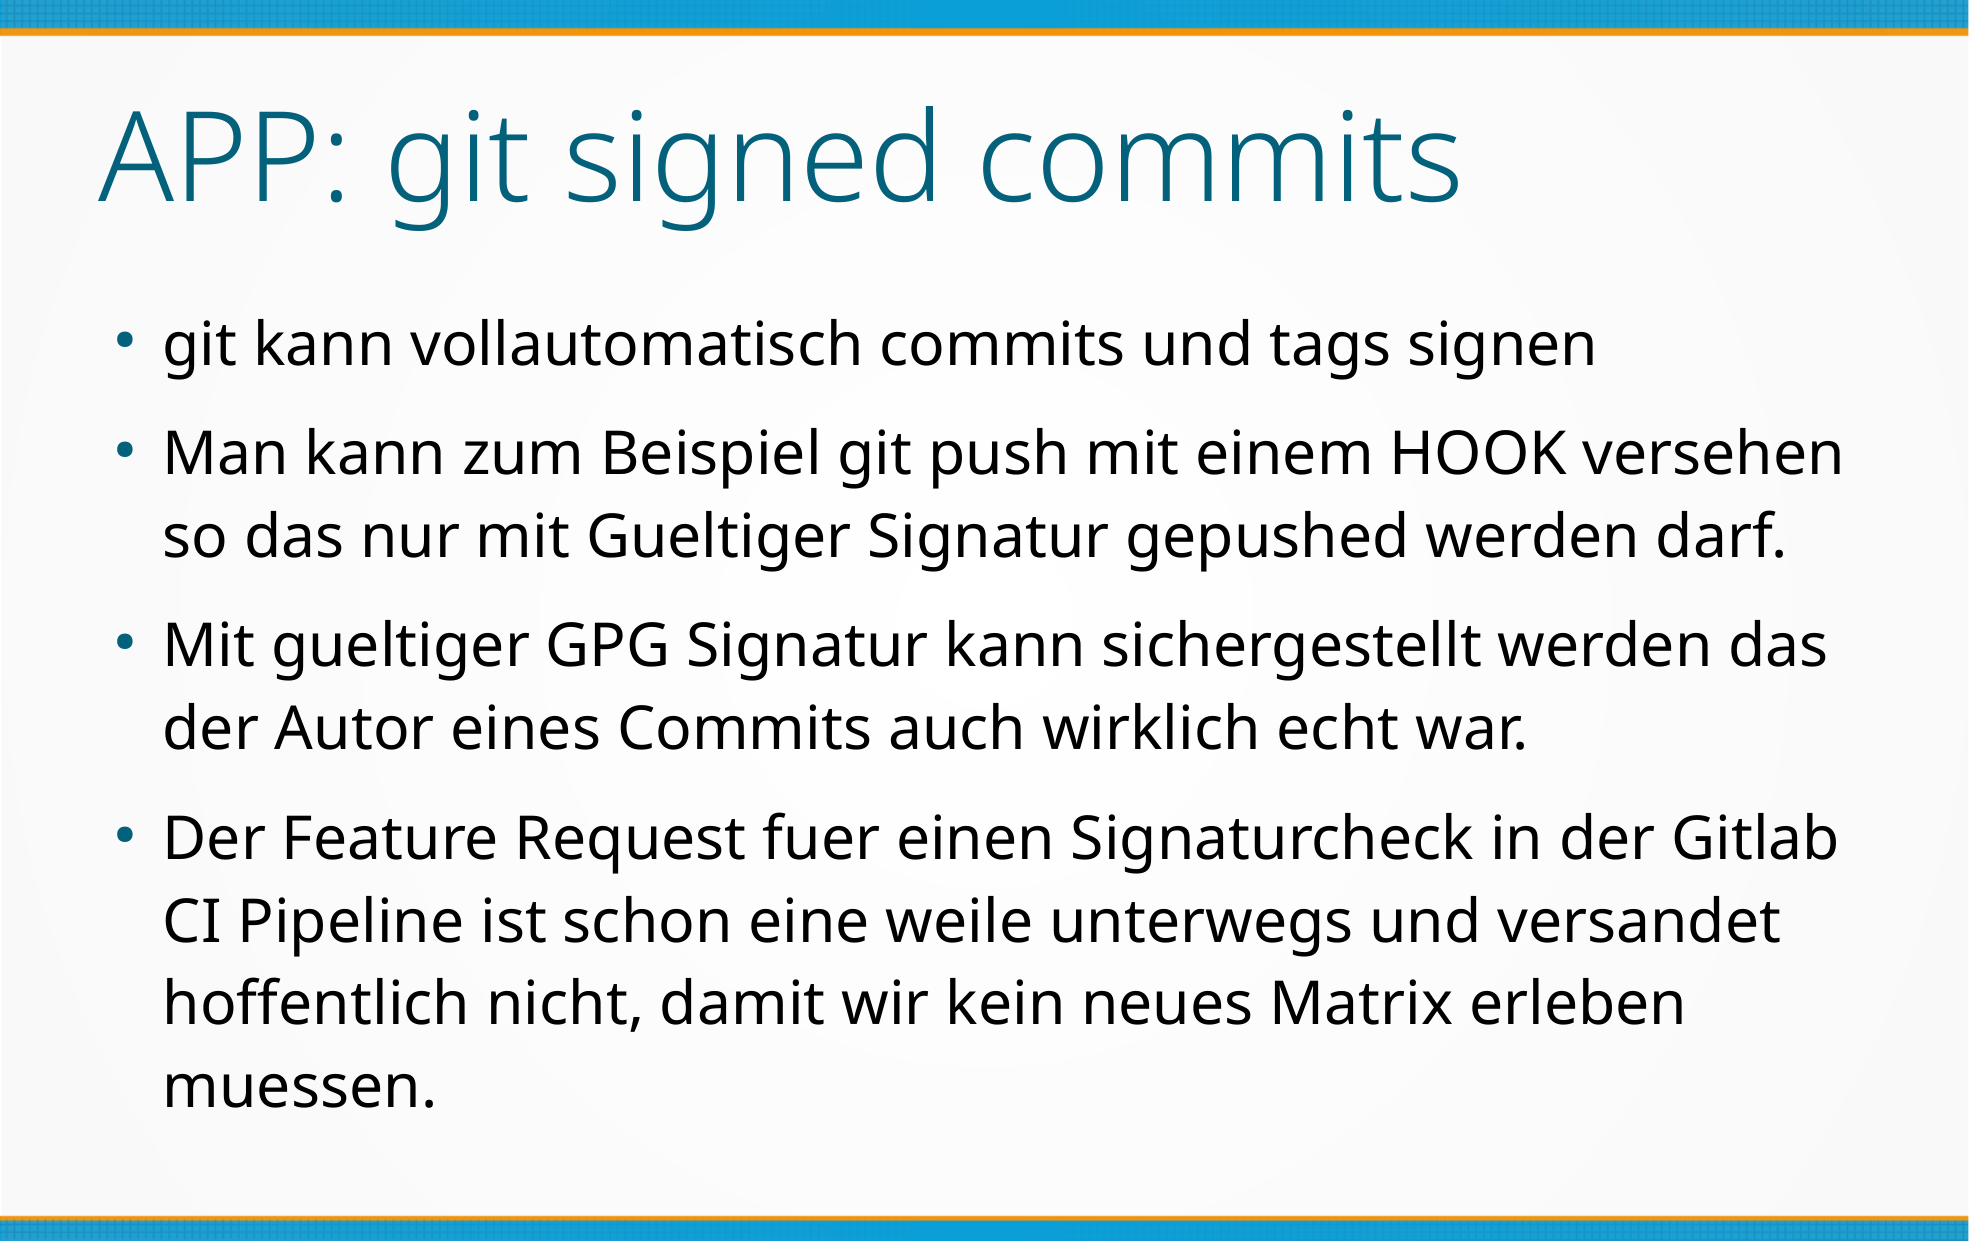

# APP: git signed commits
git kann vollautomatisch commits und tags signen
Man kann zum Beispiel git push mit einem HOOK versehen so das nur mit Gueltiger Signatur gepushed werden darf.
Mit gueltiger GPG Signatur kann sichergestellt werden das der Autor eines Commits auch wirklich echt war.
Der Feature Request fuer einen Signaturcheck in der Gitlab CI Pipeline ist schon eine weile unterwegs und versandet hoffentlich nicht, damit wir kein neues Matrix erleben muessen.